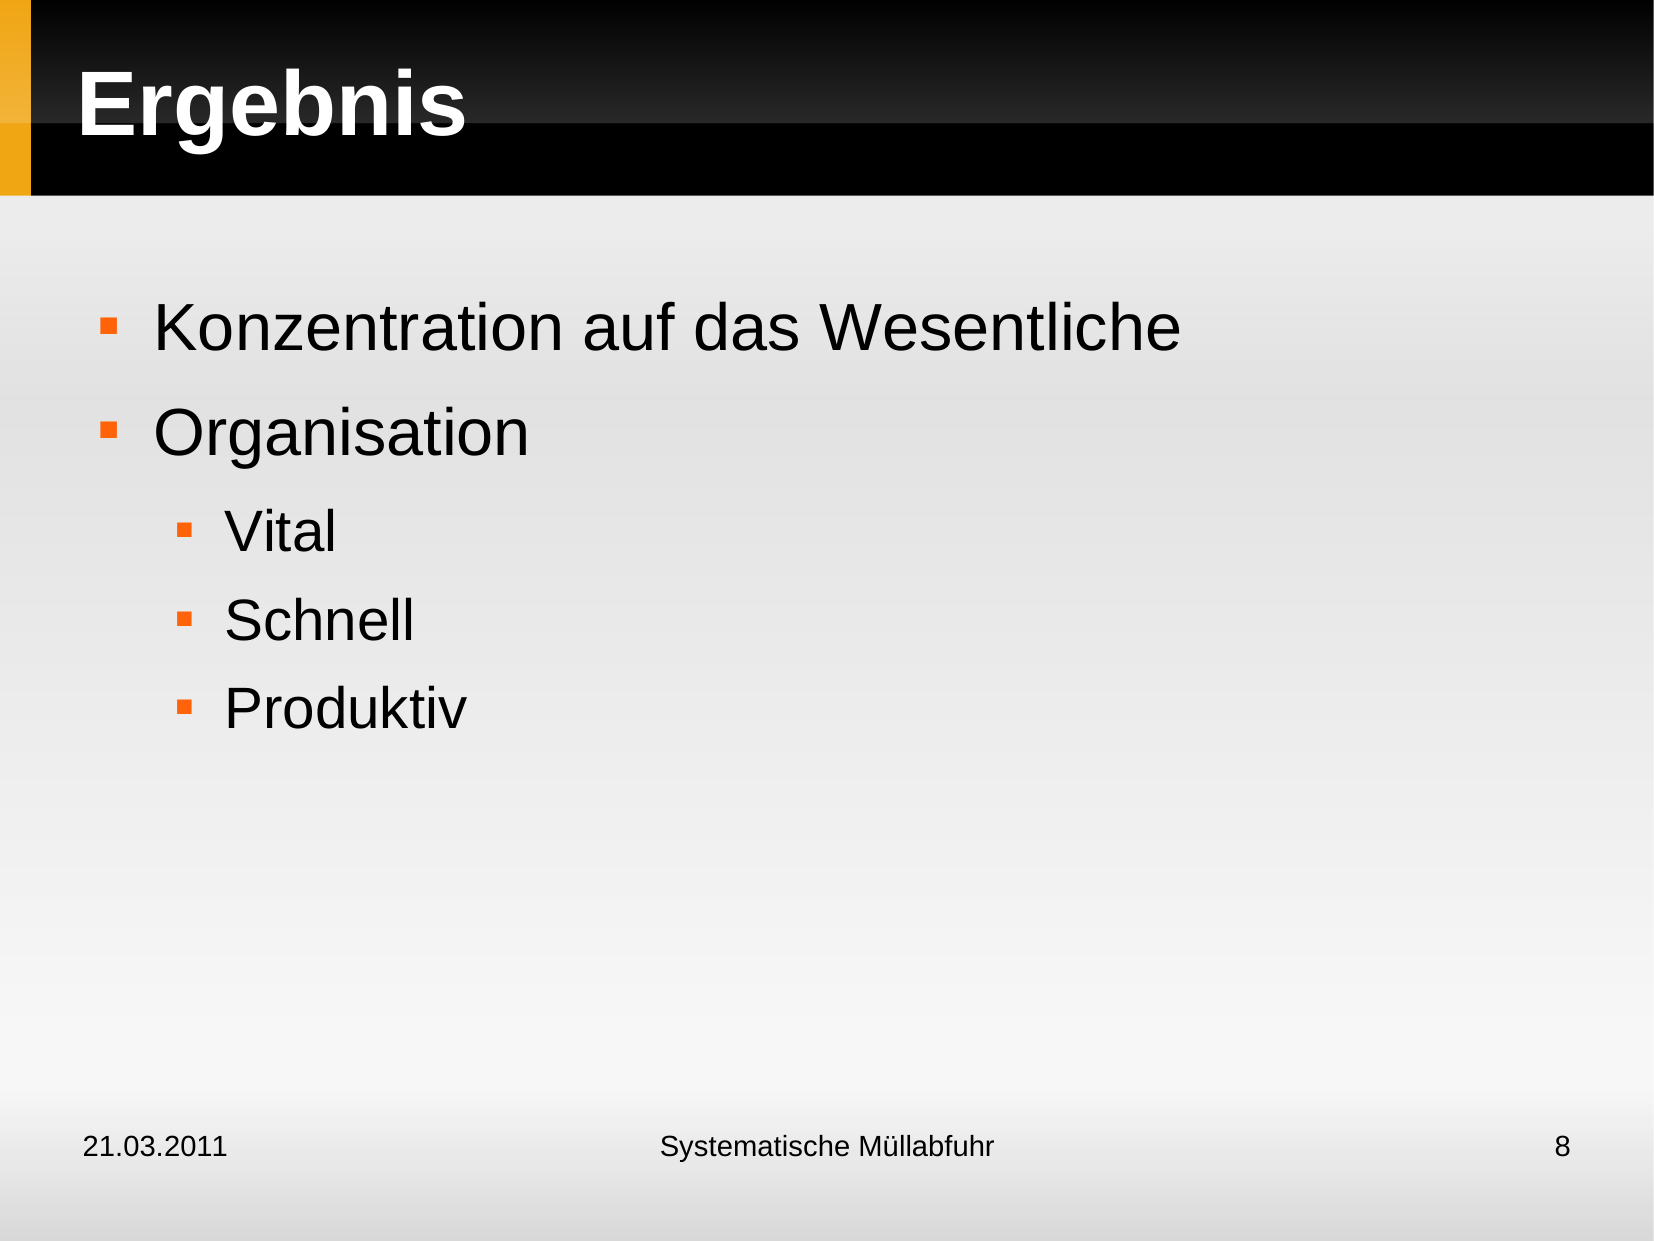

# Ergebnis
Konzentration auf das Wesentliche
Organisation
Vital
Schnell
Produktiv
21.03.2011
Systematische Müllabfuhr
8